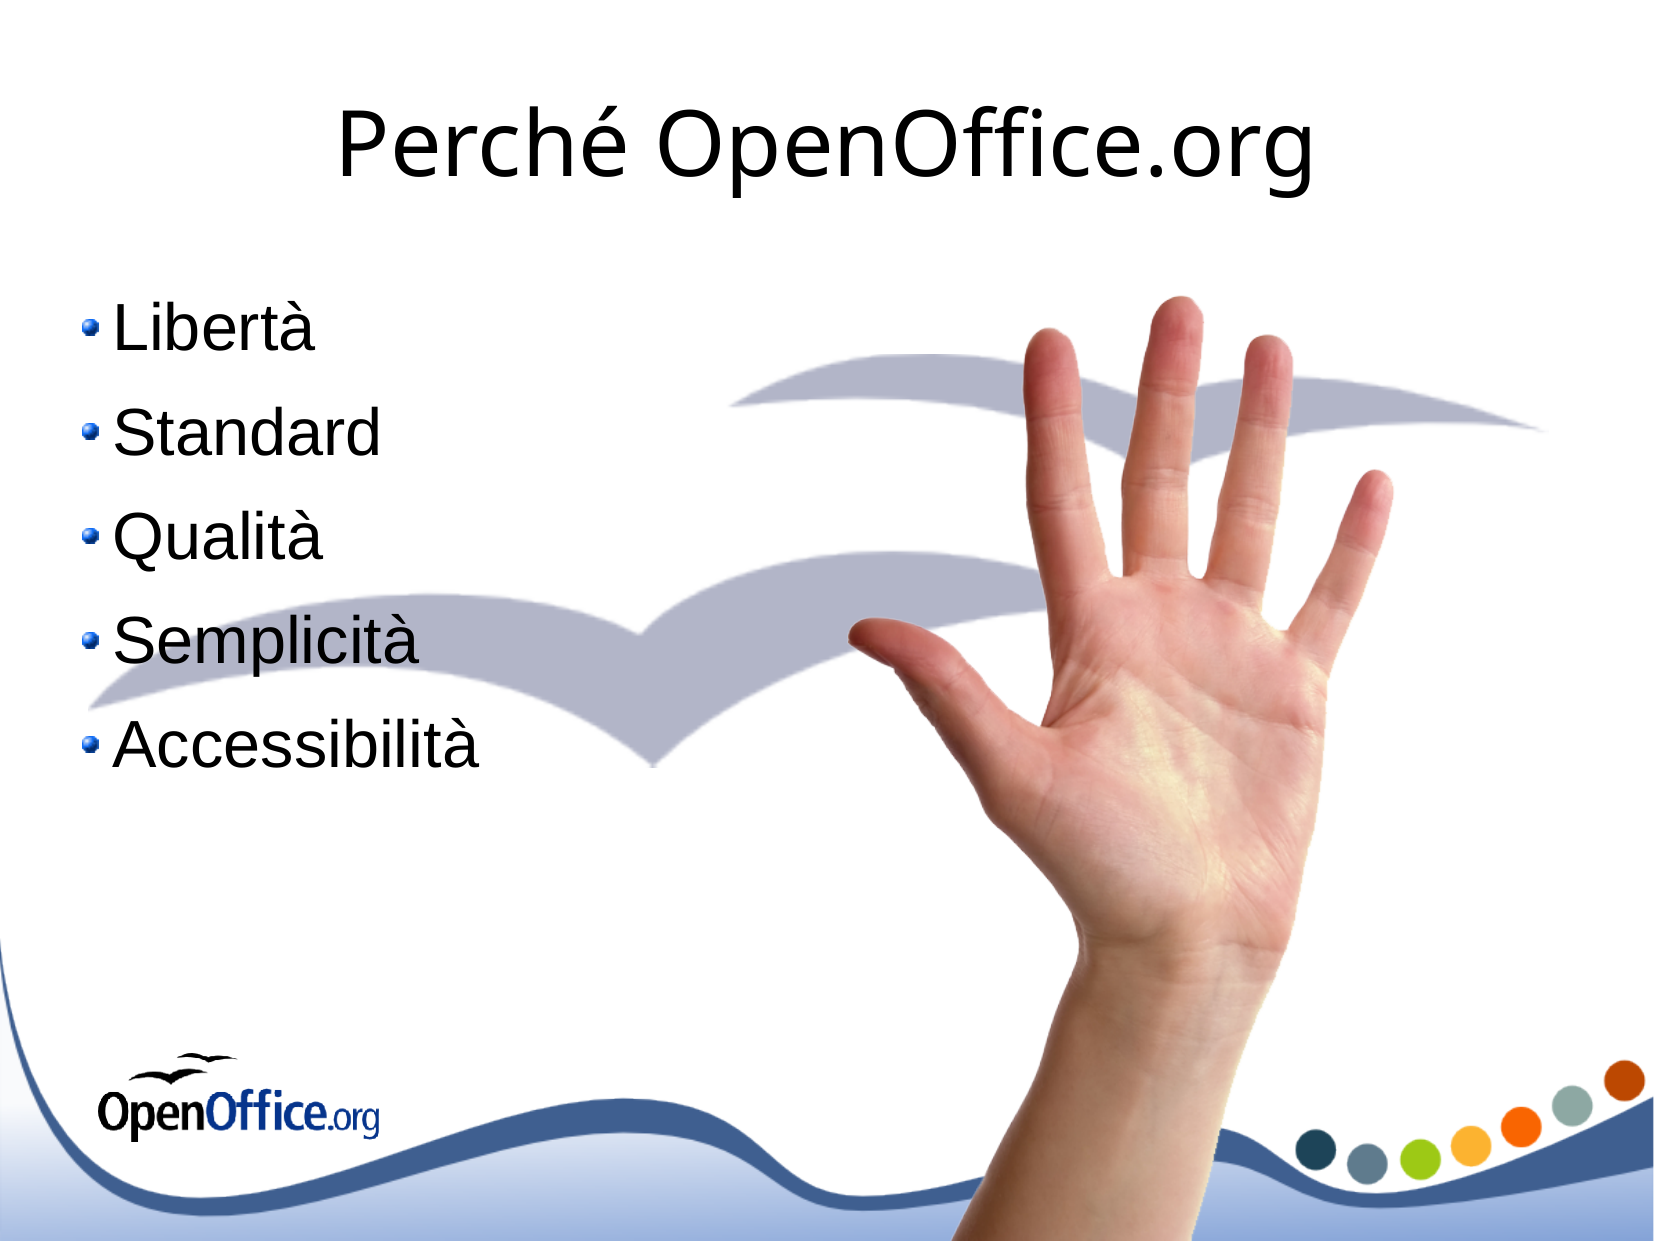

# Perché OpenOffice.org
Libertà
Standard
Qualità
Semplicità
Accessibilità